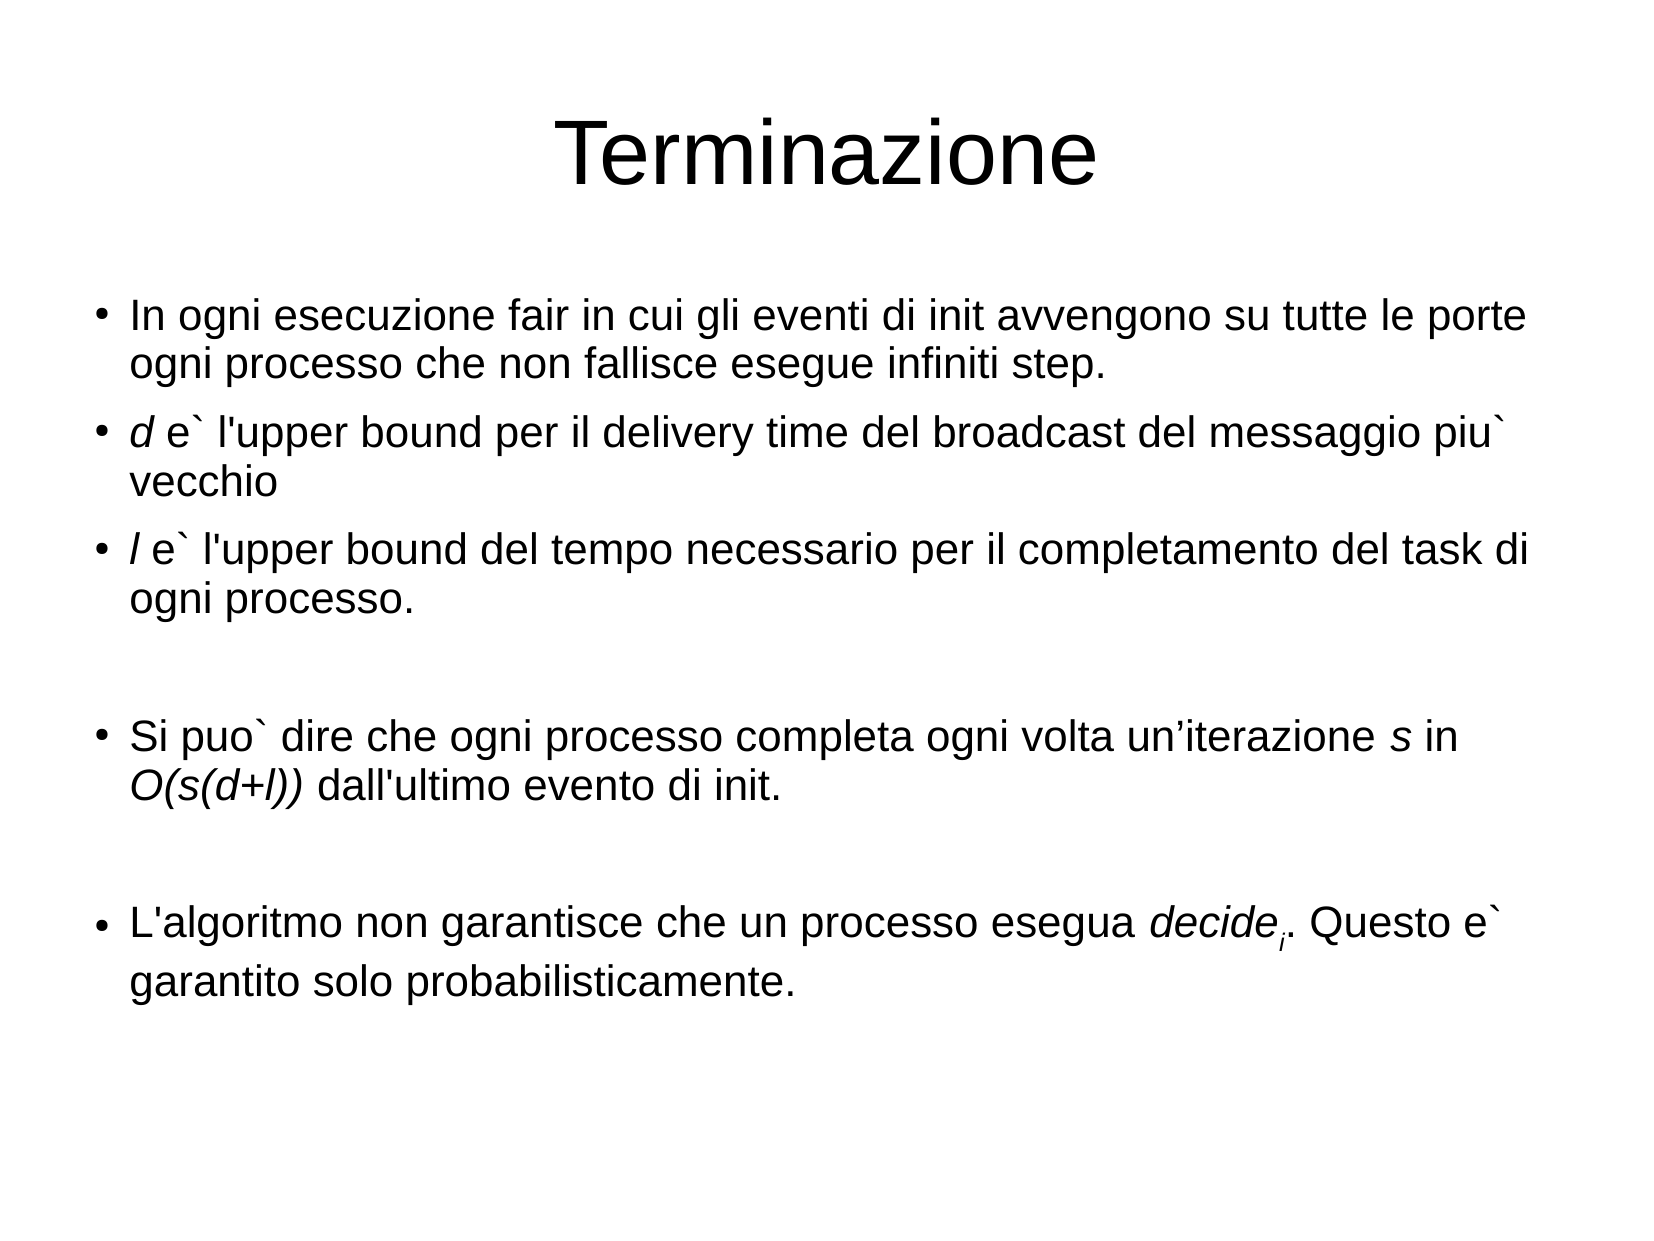

# Terminazione
In ogni esecuzione fair in cui gli eventi di init avvengono su tutte le porte ogni processo che non fallisce esegue infiniti step.
d e` l'upper bound per il delivery time del broadcast del messaggio piu` vecchio
l e` l'upper bound del tempo necessario per il completamento del task di ogni processo.
Si puo` dire che ogni processo completa ogni volta un’iterazione s in O(s(d+l)) dall'ultimo evento di init.
L'algoritmo non garantisce che un processo esegua decidei. Questo e` garantito solo probabilisticamente.